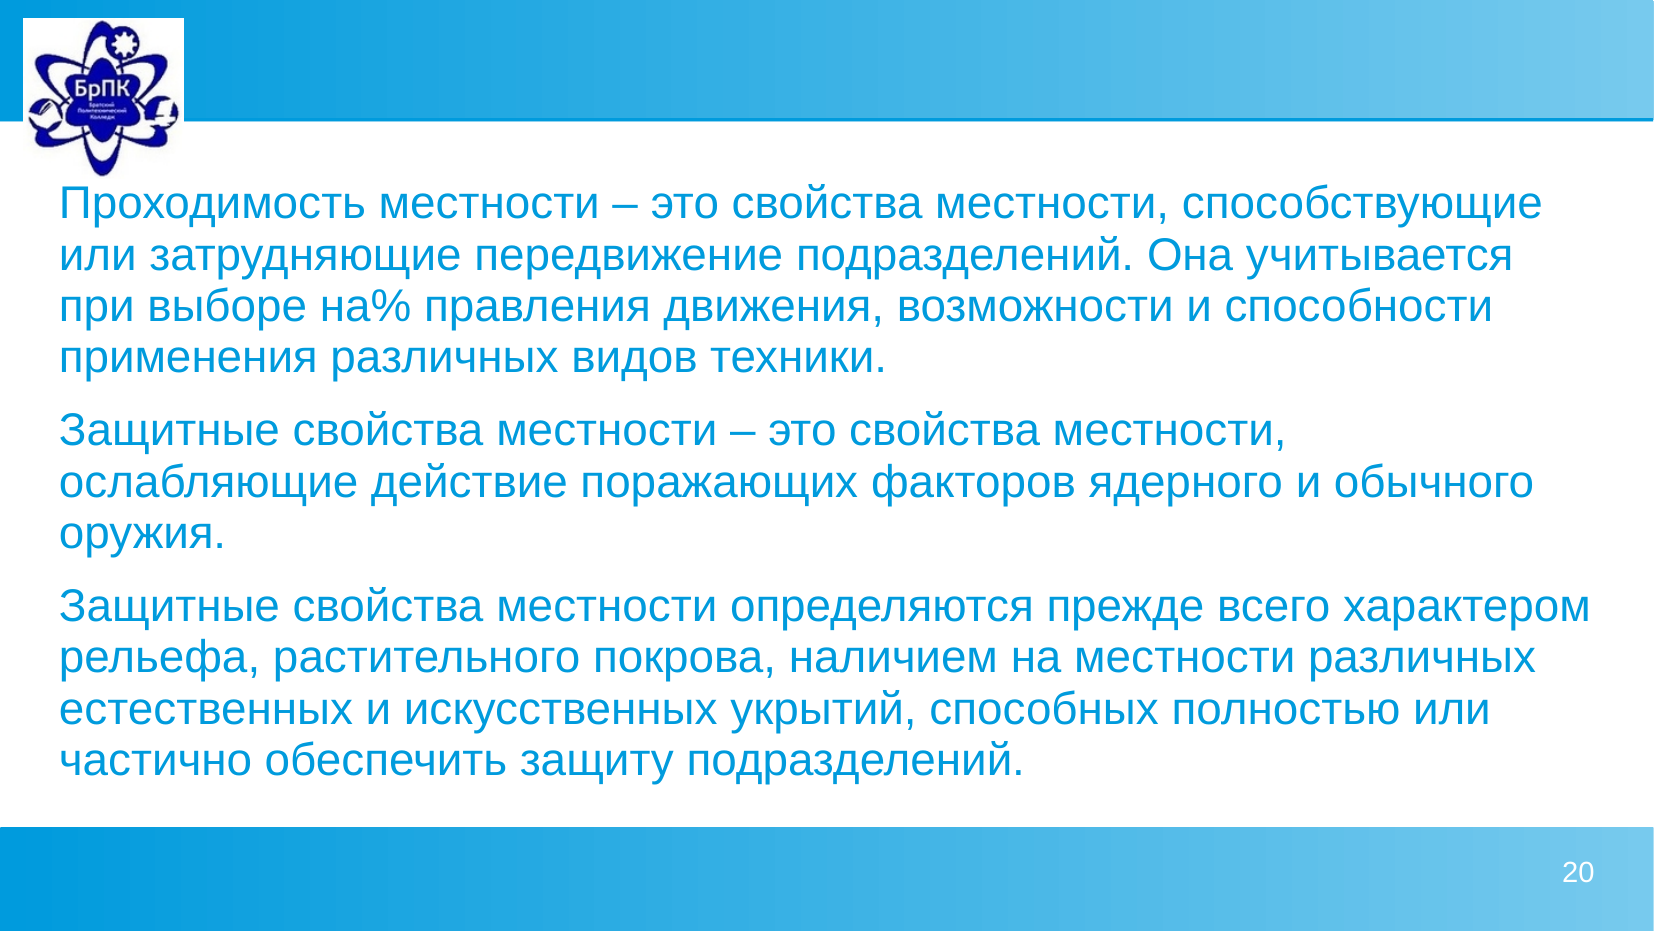

# Проходимость местности – это свойства местности, способствующие или затрудняющие передвижение подразделений. Она учитывается при выборе на% правления движения, возможности и способности применения различных видов техники.
Защитные свойства местности – это свойства местности, ослабляющие действие поражающих факторов ядерного и обычного оружия.
Защитные свойства местности определяются прежде всего характером рельефа, растительного покрова, наличием на местности различных естественных и искусственных укрытий, способных полностью или частично обеспечить защиту подразделений.
20